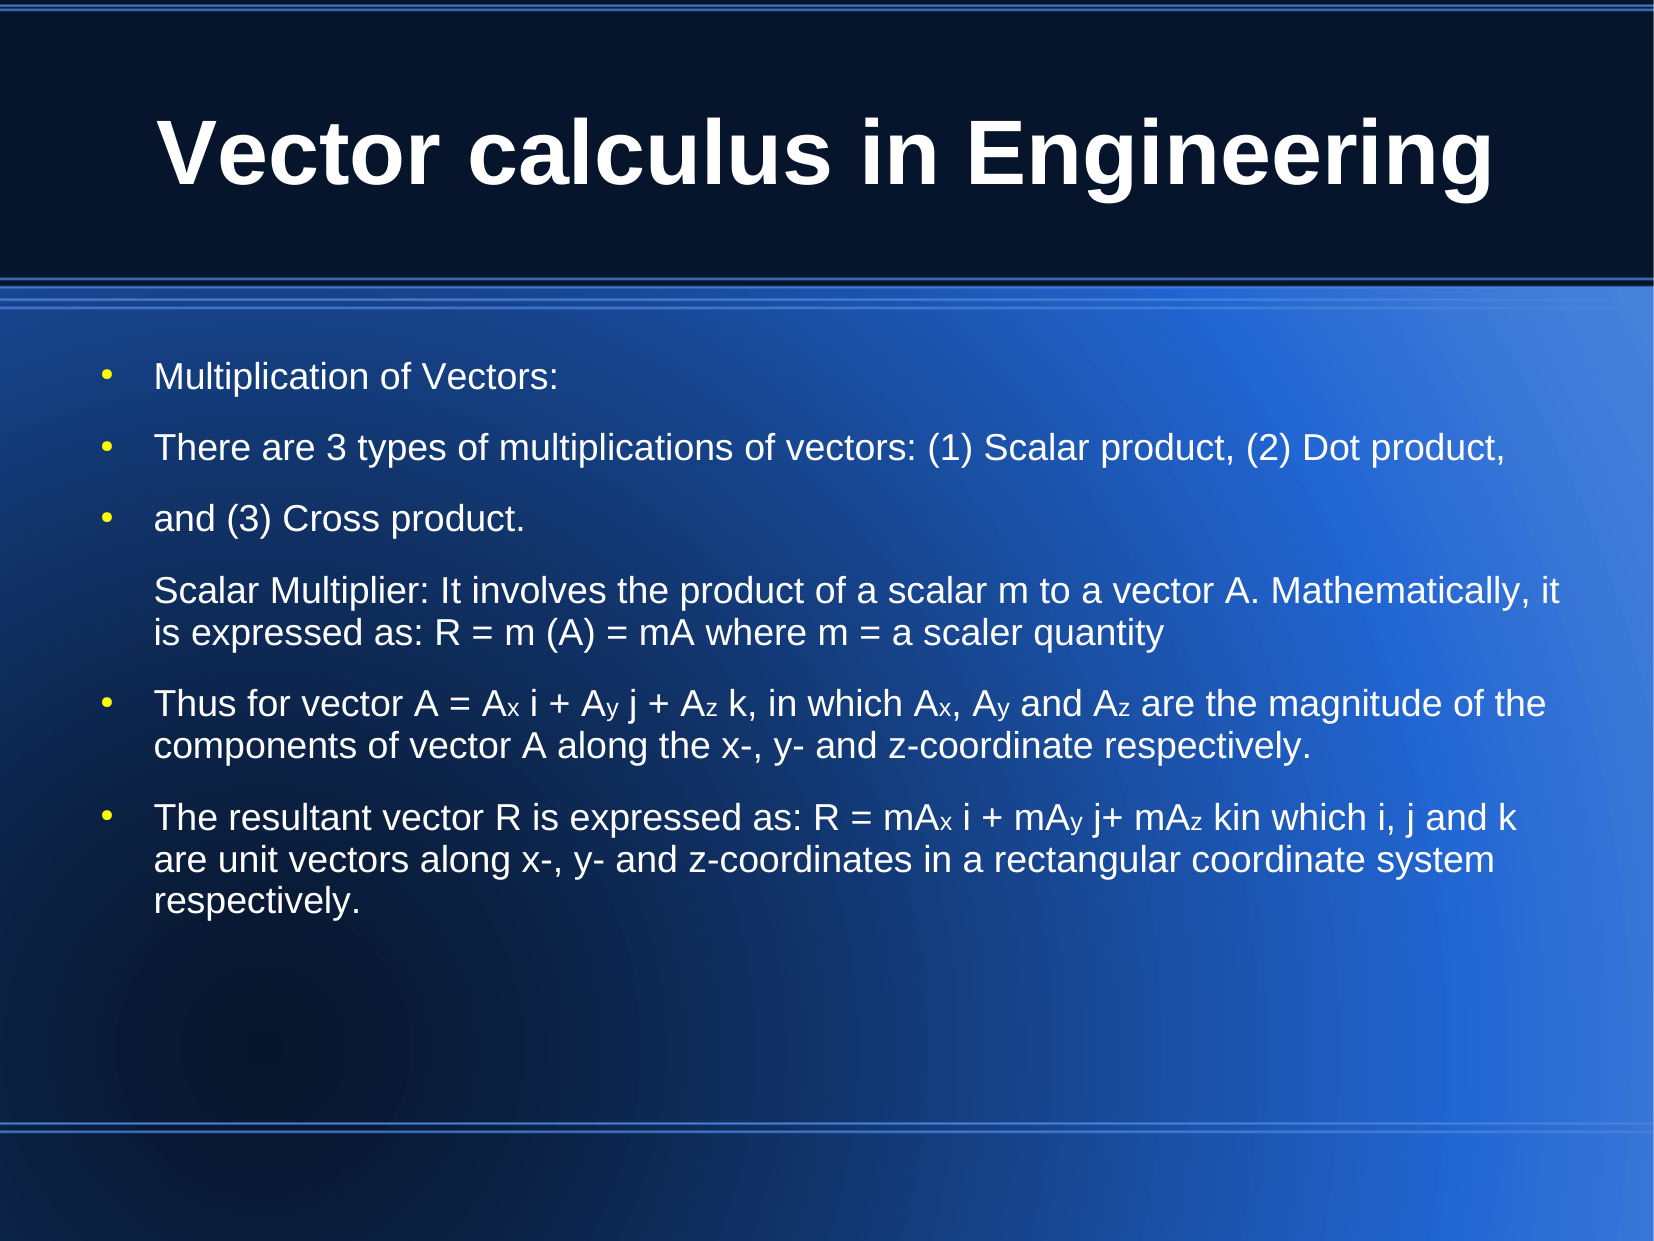

# Vector calculus in Engineering
Multiplication of Vectors:
There are 3 types of multiplications of vectors: (1) Scalar product, (2) Dot product,
and (3) Cross product.
Scalar Multiplier: It involves the product of a scalar m to a vector A. Mathematically, it is expressed as: R = m (A) = mA where m = a scaler quantity
Thus for vector A = Ax i + Ay j + Az k, in which Ax, Ay and Az are the magnitude of the components of vector A along the x-, y- and z-coordinate respectively.
The resultant vector R is expressed as: R = mAx i + mAy j+ mAz kin which i, j and k are unit vectors along x-, y- and z-coordinates in a rectangular coordinate system respectively.